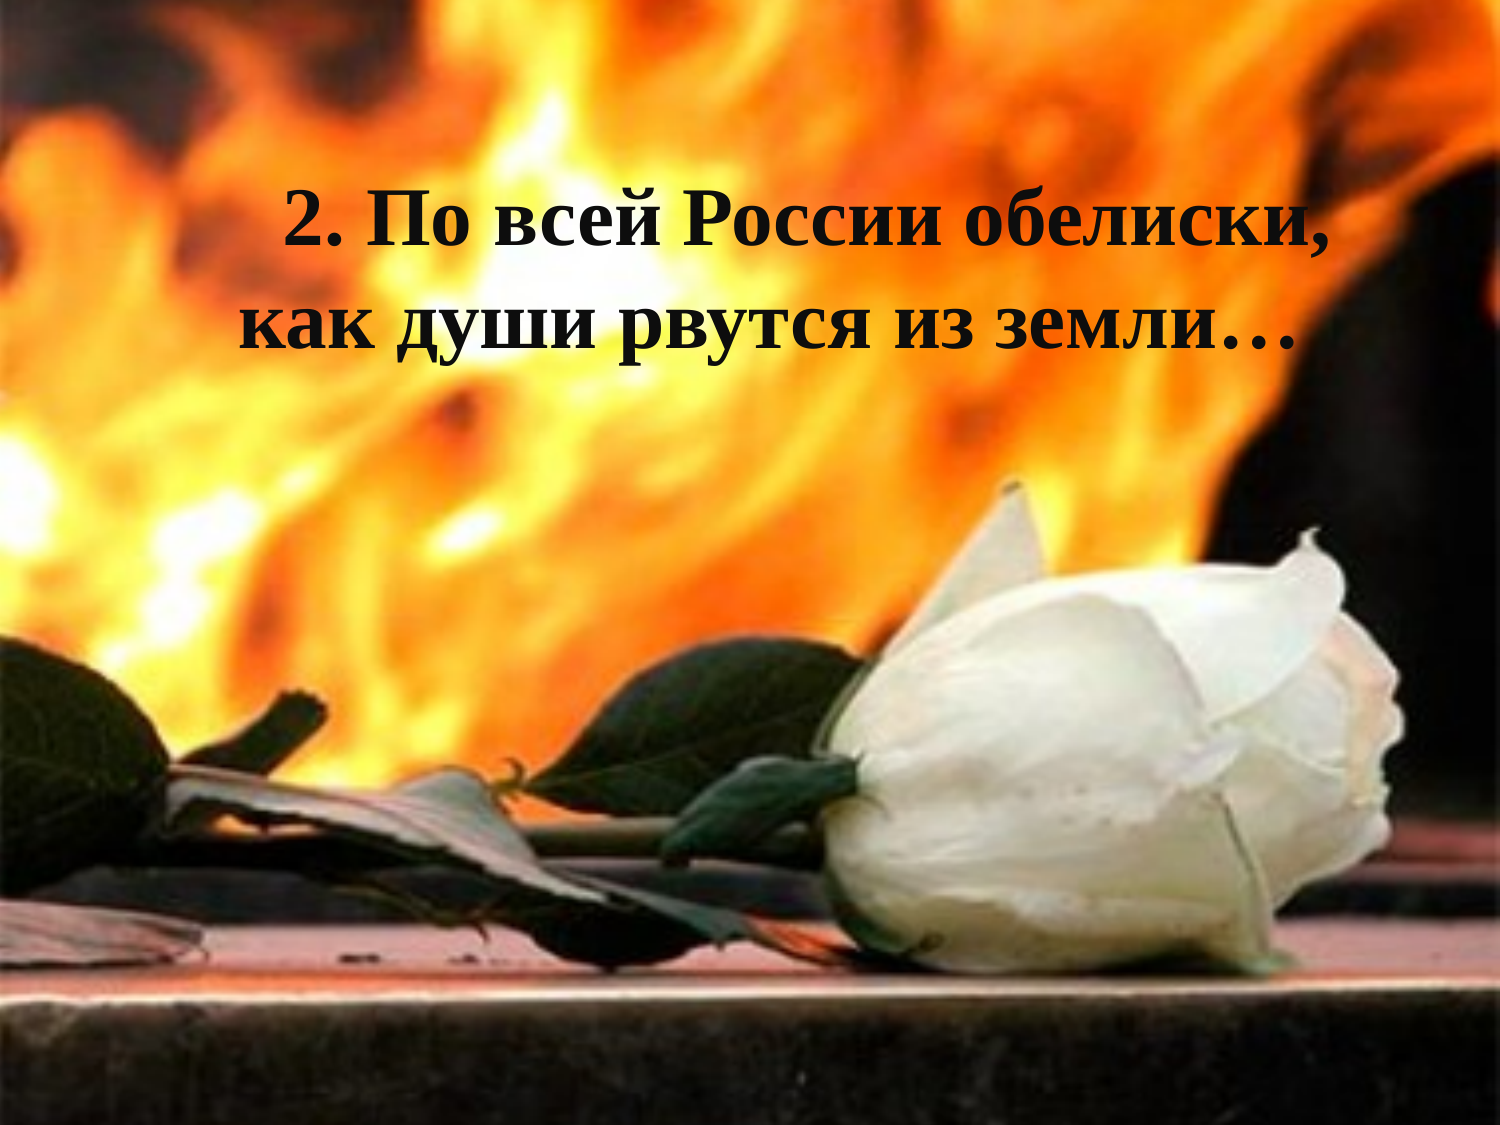

# 2. По всей России обелиски, как души рвутся из земли…